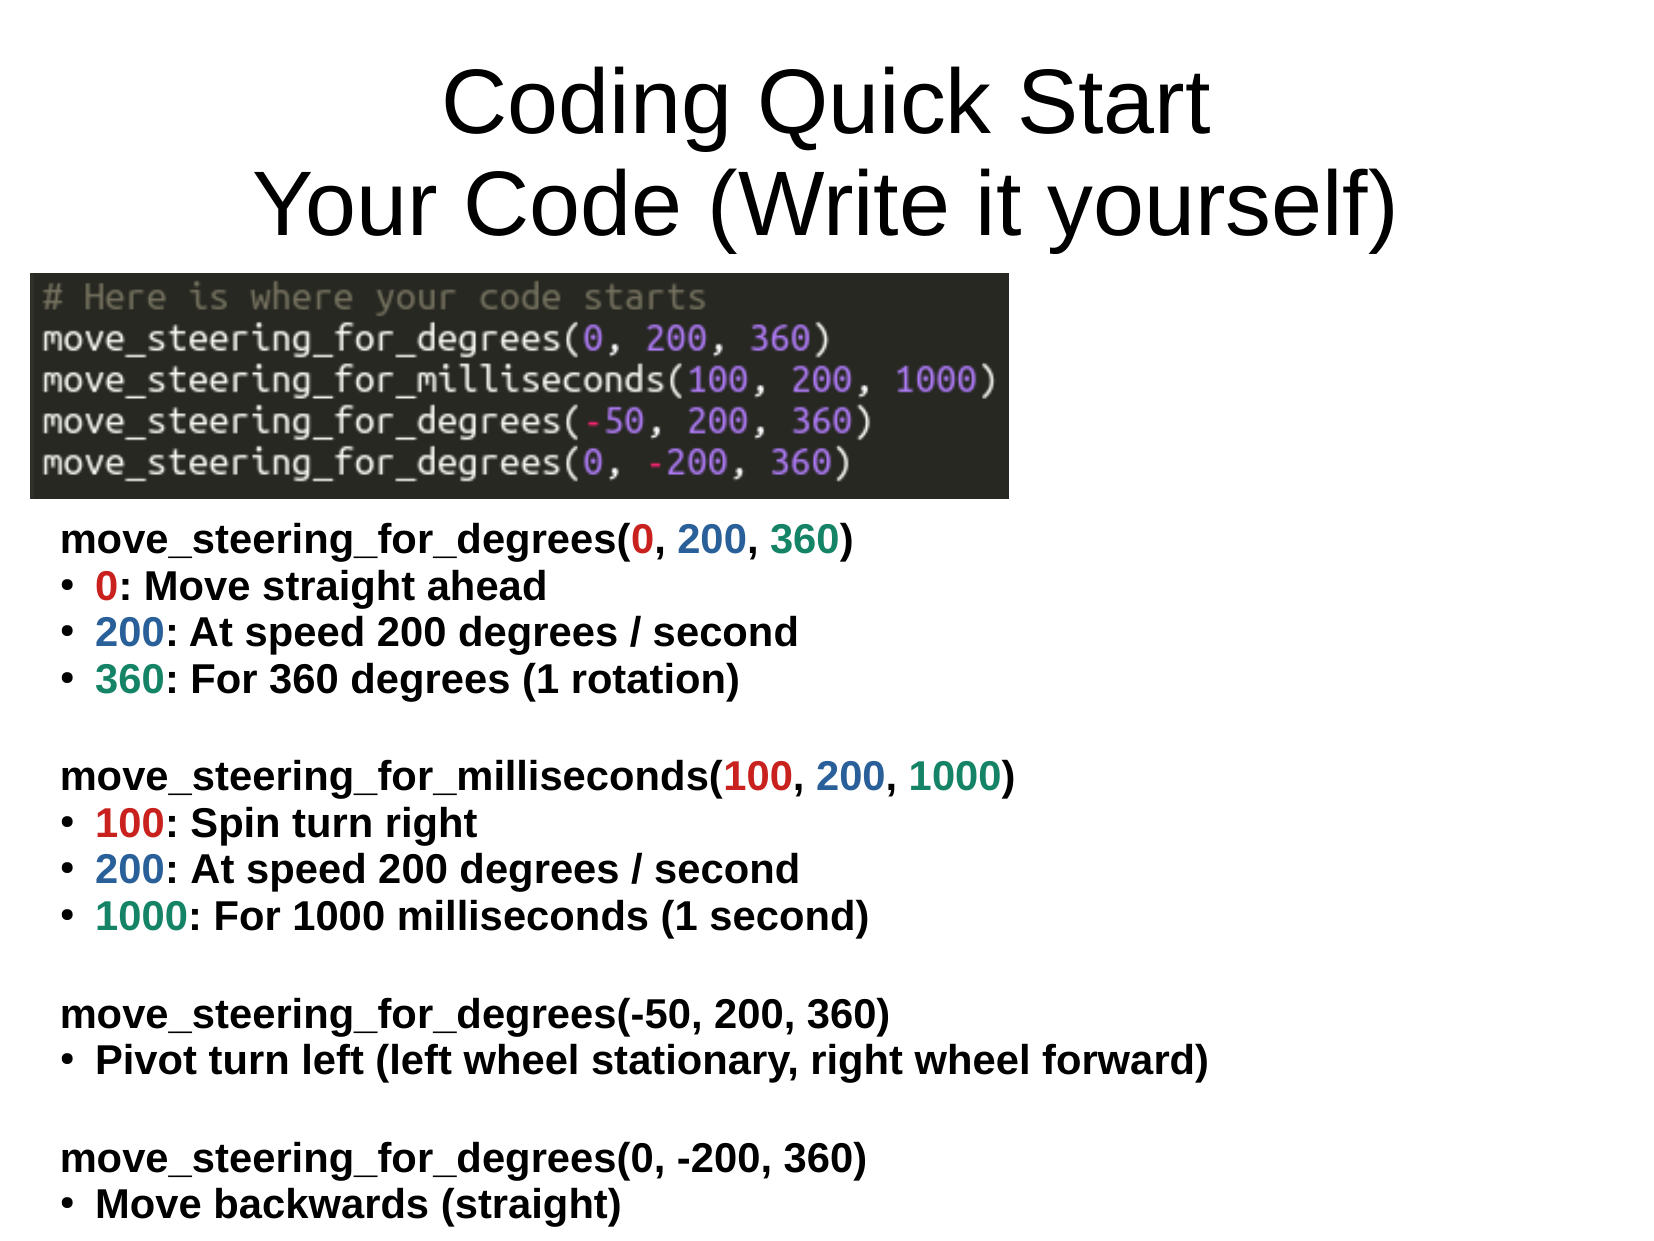

# Coding Quick Start Your Code (Write it yourself)
move_steering_for_degrees(0, 200, 360)
0: Move straight ahead
200: At speed 200 degrees / second
360: For 360 degrees (1 rotation)
move_steering_for_milliseconds(100, 200, 1000)
100: Spin turn right
200: At speed 200 degrees / second
1000: For 1000 milliseconds (1 second)
move_steering_for_degrees(-50, 200, 360)
Pivot turn left (left wheel stationary, right wheel forward)
move_steering_for_degrees(0, -200, 360)
Move backwards (straight)